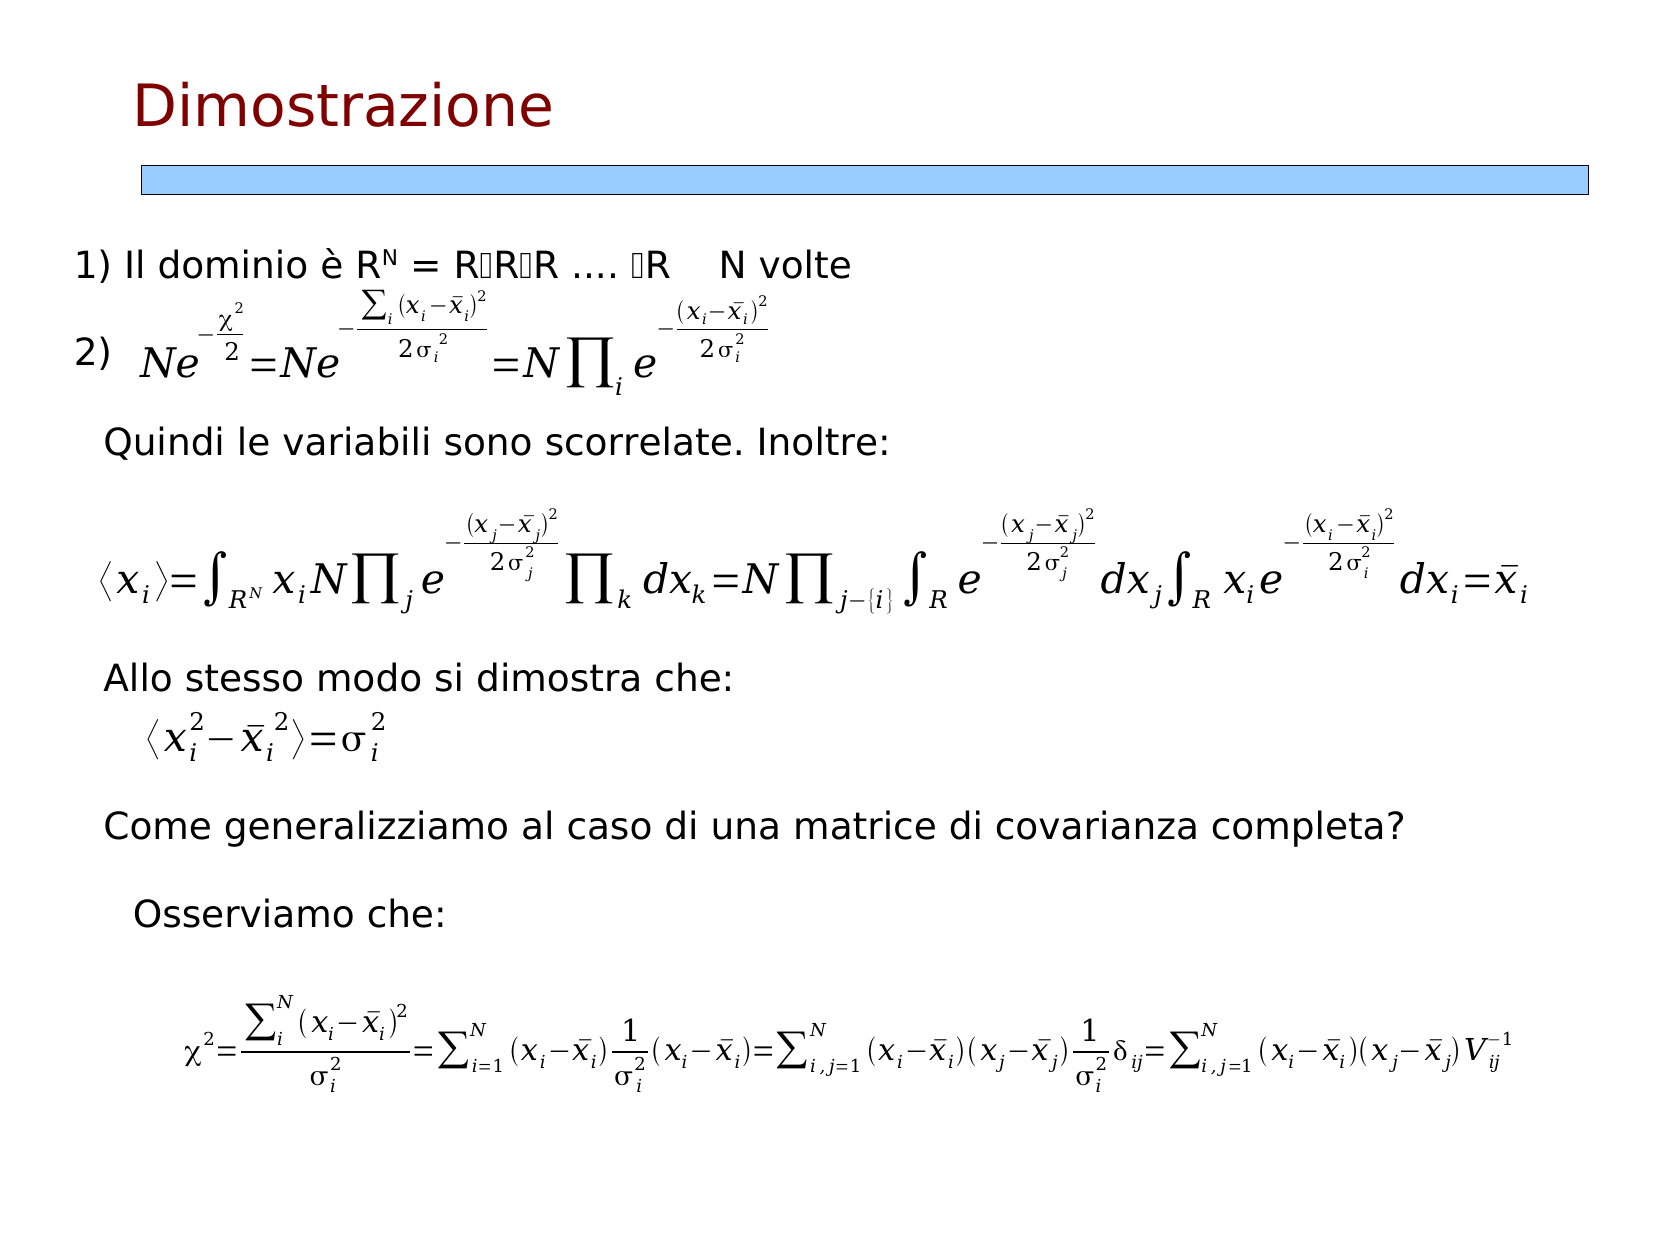

Dimostrazione
1) Il dominio è RN = RRR .... R N volte
2)
Quindi le variabili sono scorrelate. Inoltre:
Allo stesso modo si dimostra che:
Come generalizziamo al caso di una matrice di covarianza completa?
Osserviamo che: